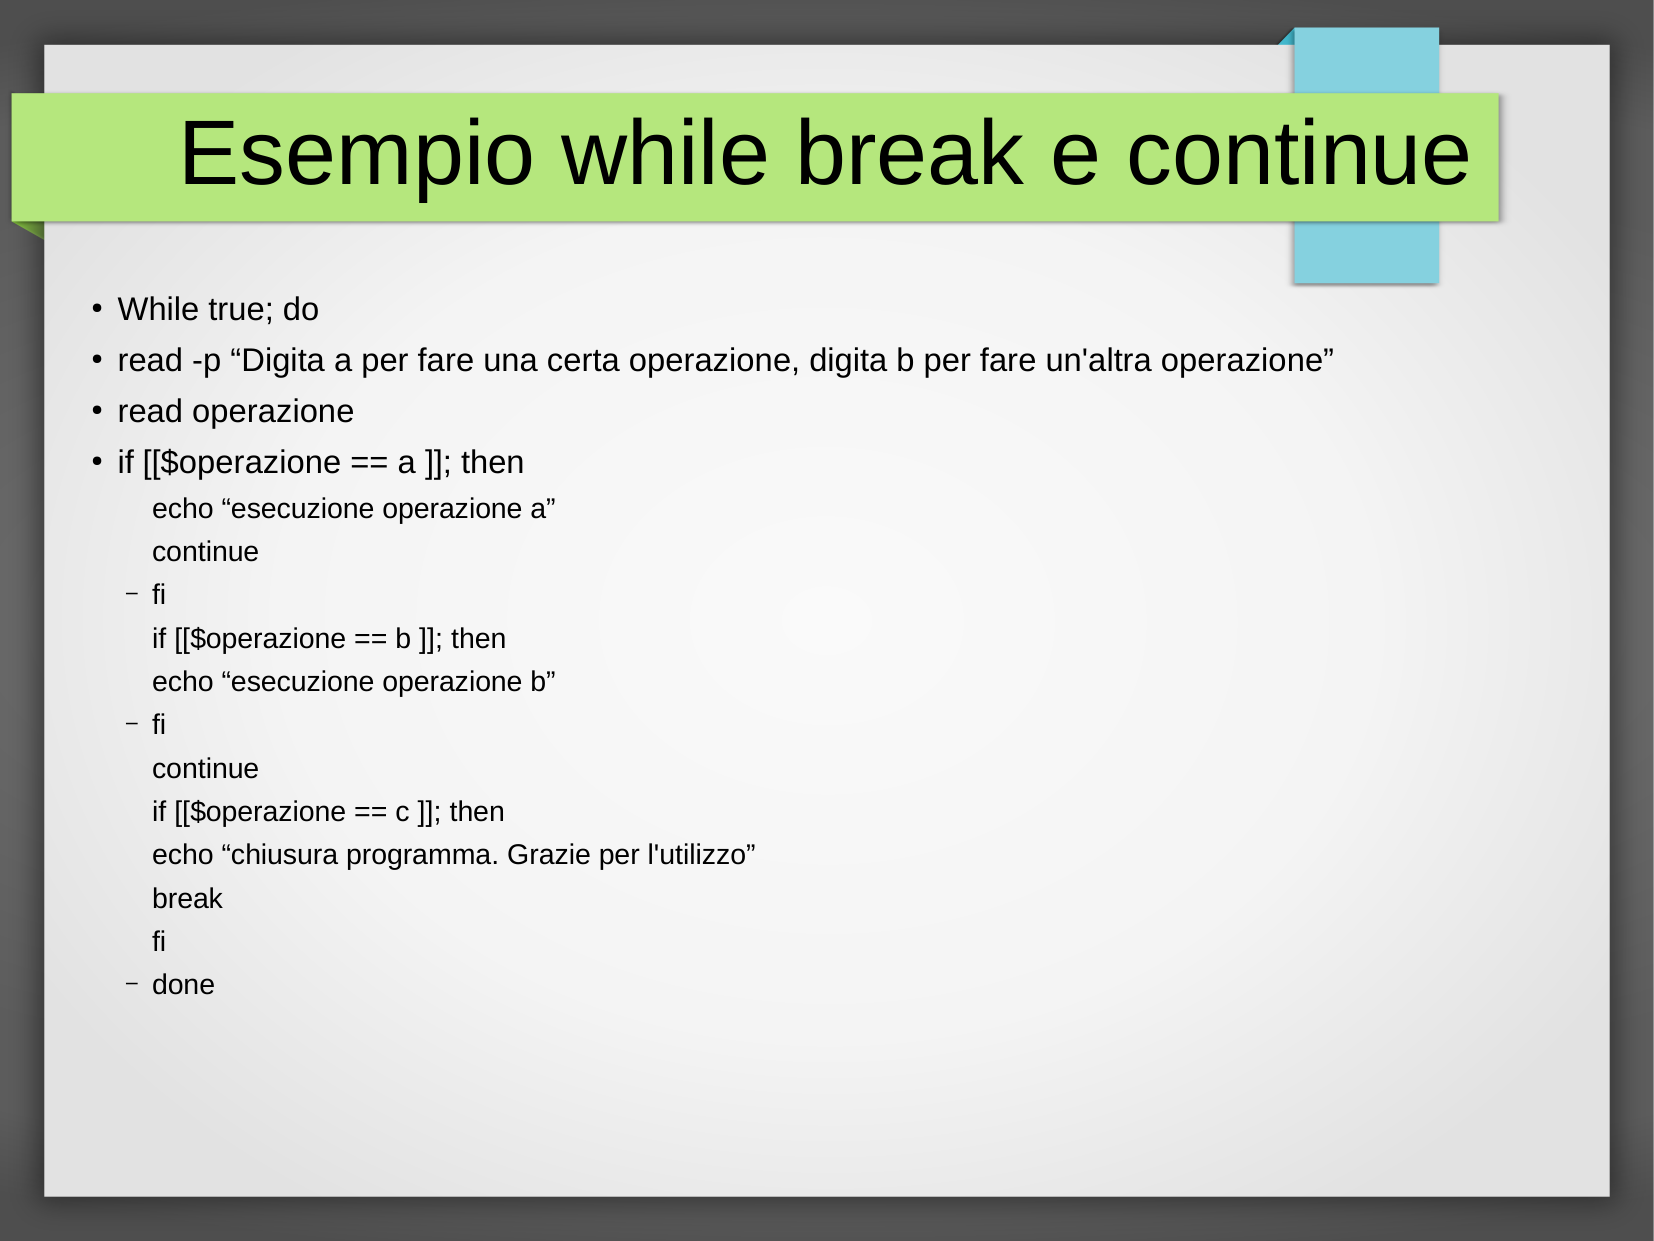

# Esempio while break e continue
While true; do
read -p “Digita a per fare una certa operazione, digita b per fare un'altra operazione”
read operazione
if [[$operazione == a ]]; then
echo “esecuzione operazione a”
continue
fi
if [[$operazione == b ]]; then
echo “esecuzione operazione b”
fi
continue
if [[$operazione == c ]]; then
echo “chiusura programma. Grazie per l'utilizzo”
break
fi
done